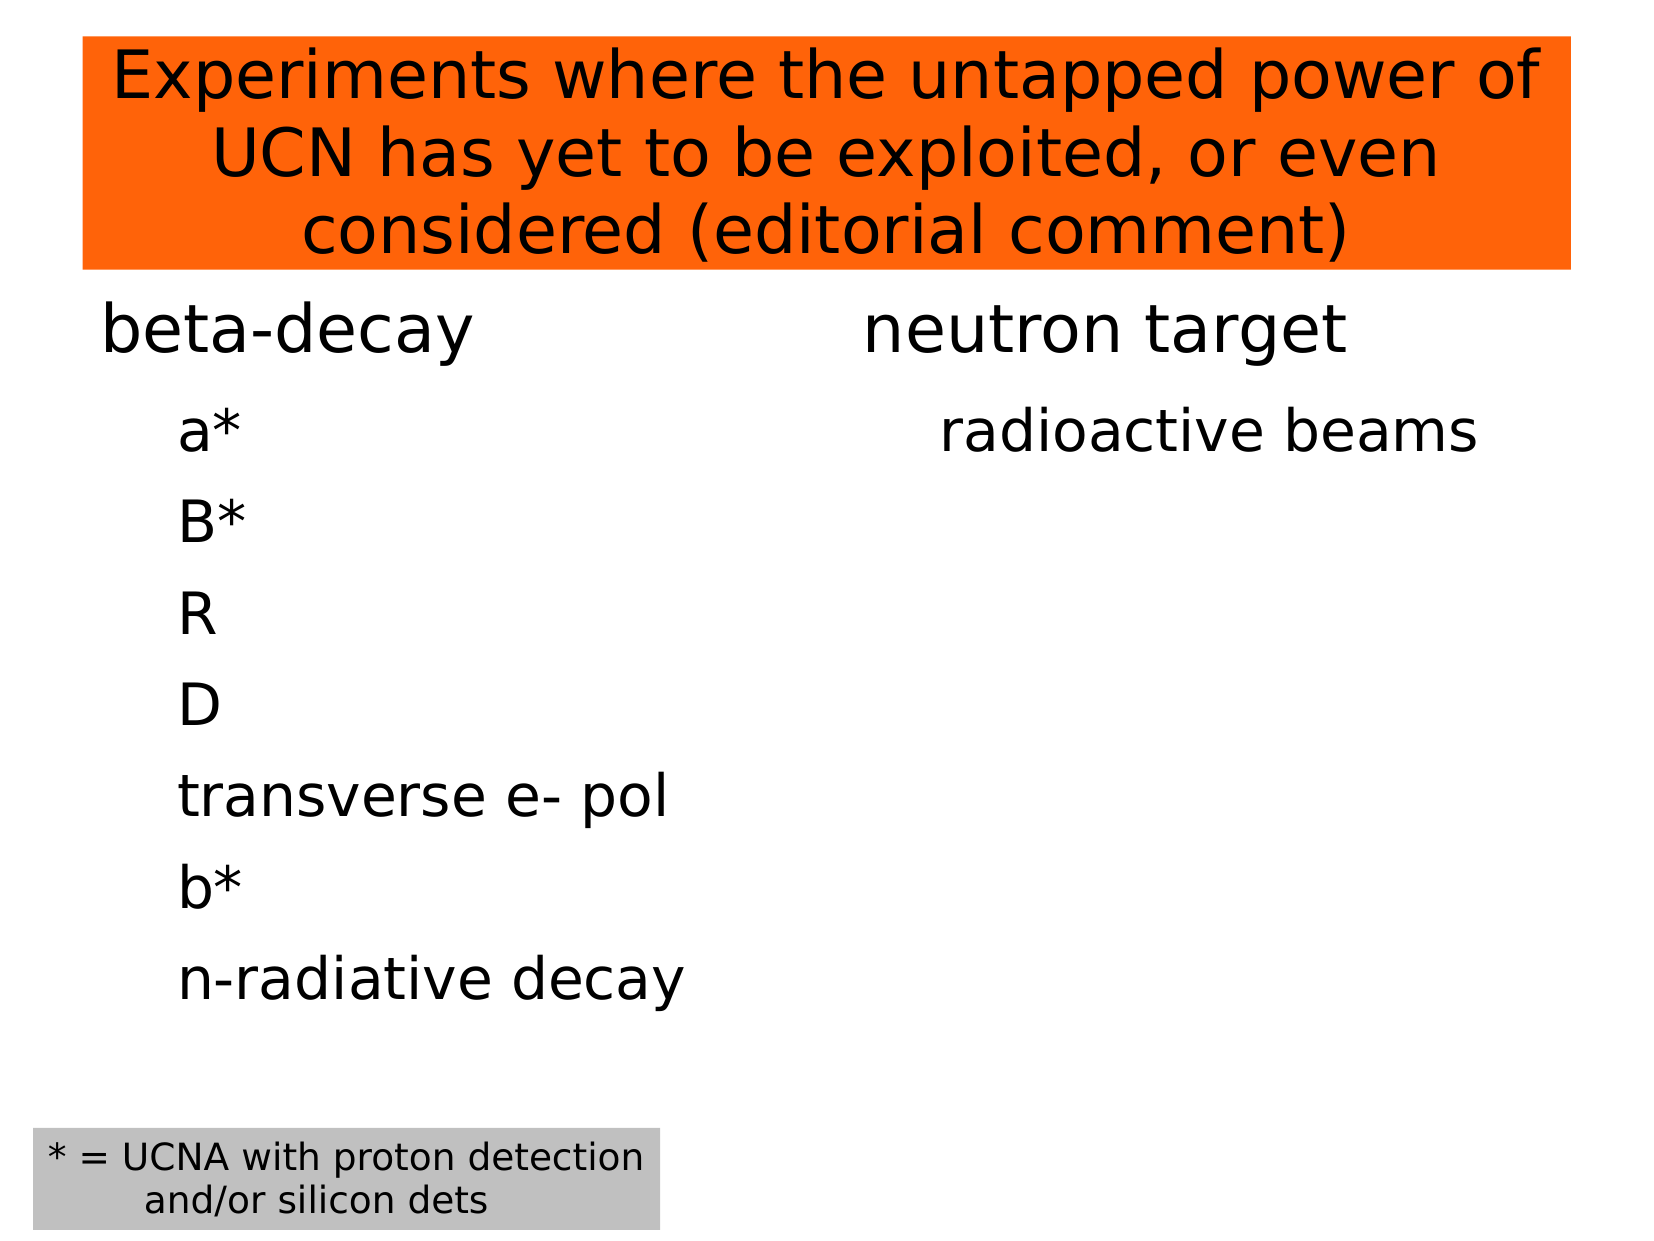

# Experiments where the untapped power of UCN has yet to be exploited, or even considered (editorial comment)
beta-decay
a*
B*
R
D
transverse e- pol
b*
n-radiative decay
neutron target
radioactive beams
* = UCNA with proton detection
 and/or silicon dets